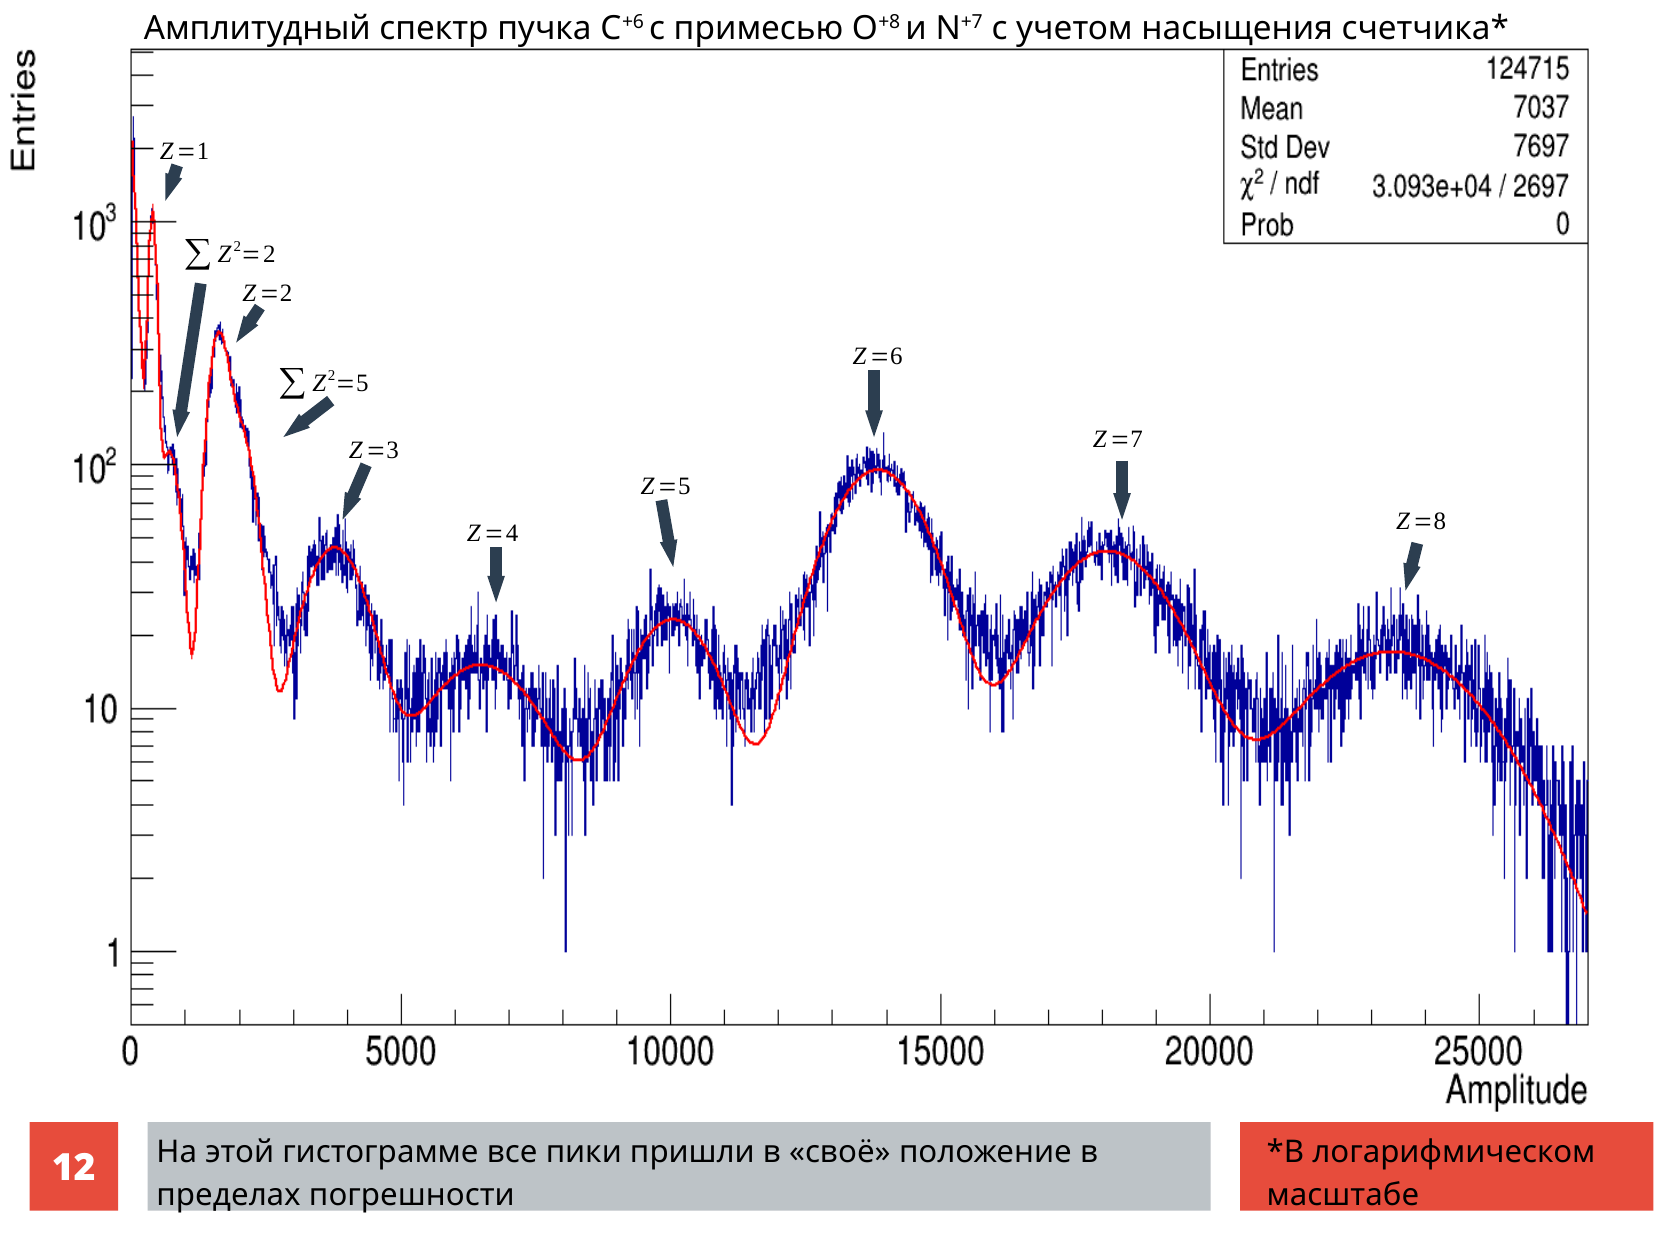

# Спектр с учетом насыщения
Амплитудный спектр пучка С+6 с примесью О+8 и N+7 с учетом насыщения счетчика*
12
На этой гистограмме все пики пришли в «своё» положение в пределах погрешности
*В логарифмическом масштабе